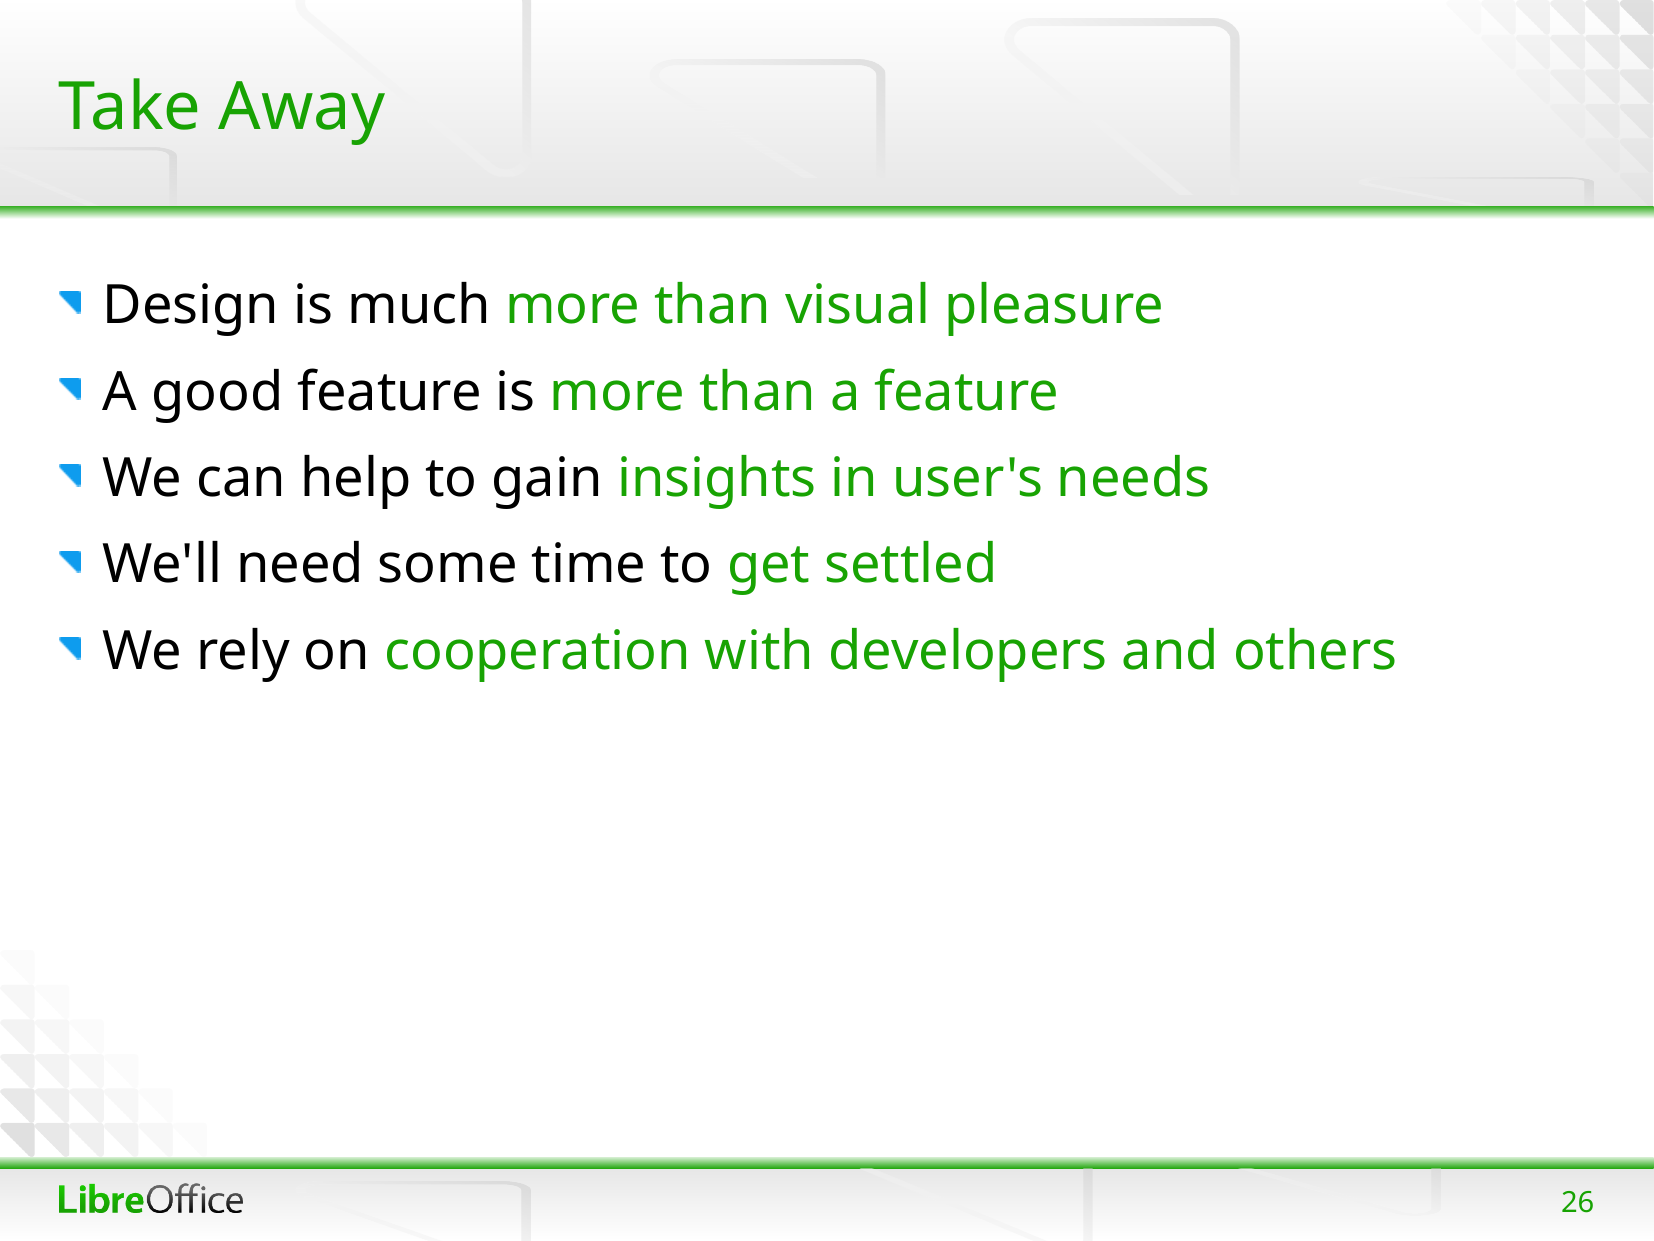

# Take Away
Design is much more than visual pleasure
A good feature is more than a feature
We can help to gain insights in user's needs
We'll need some time to get settled
We rely on cooperation with developers and others
26